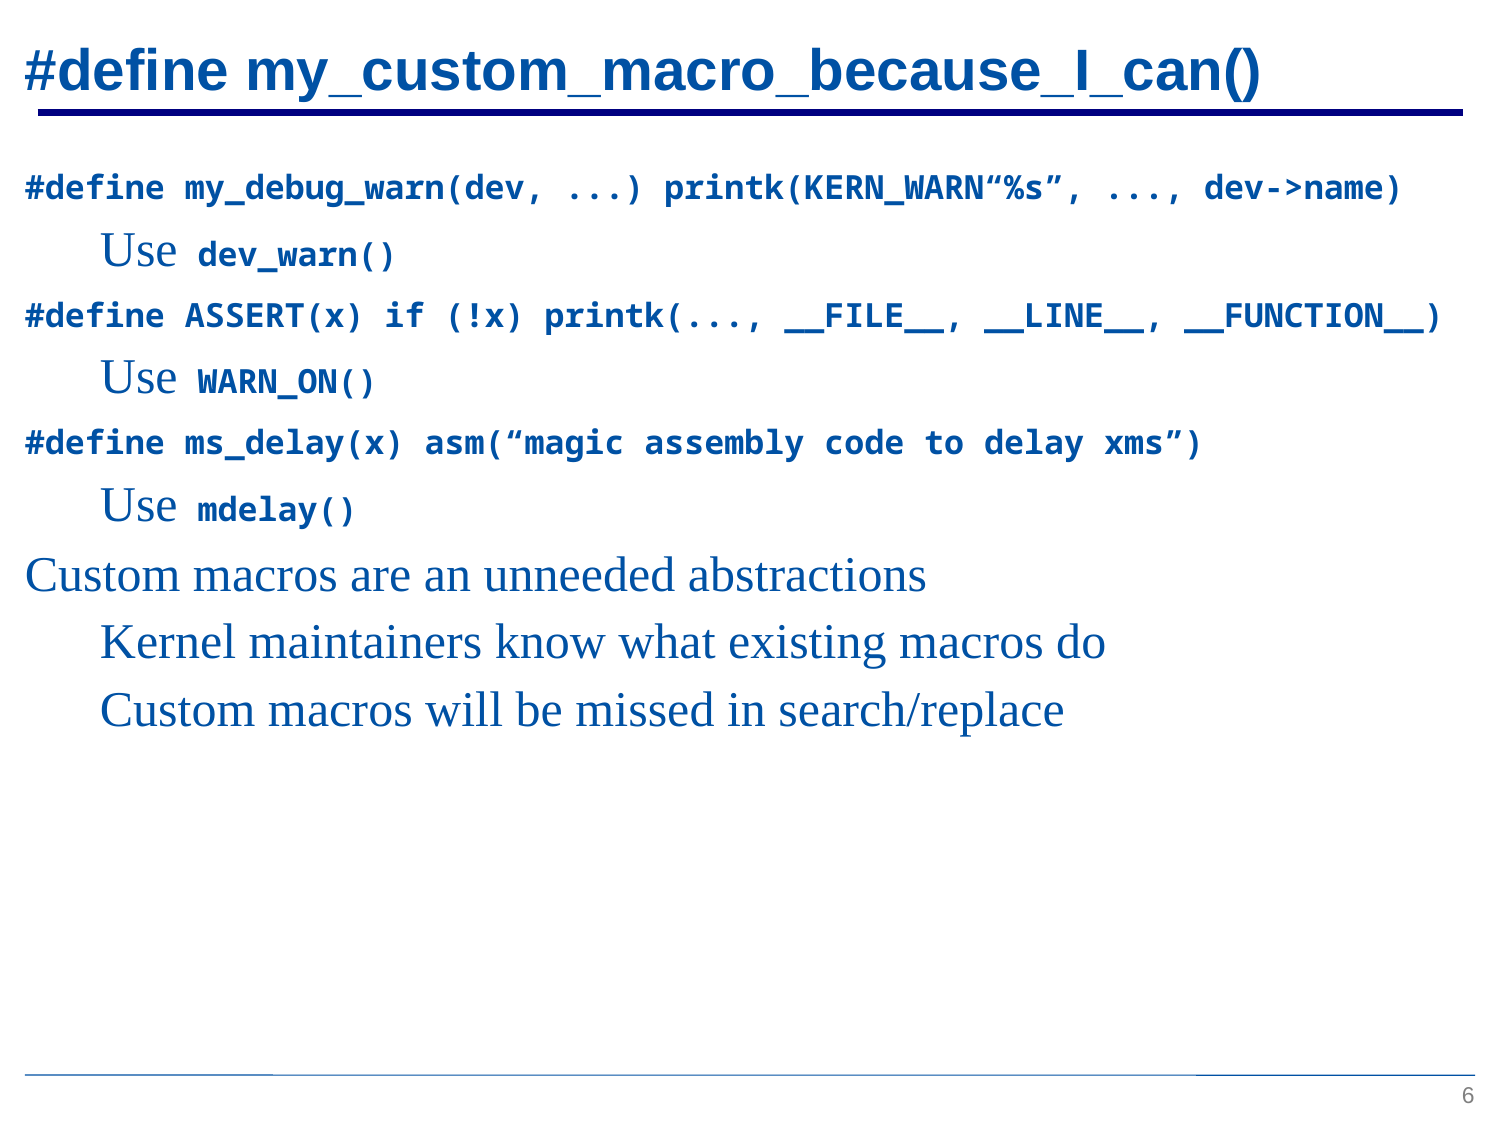

# #define my_custom_macro_because_I_can()
#define my_debug_warn(dev, ...) printk(KERN_WARN“%s”, ..., dev->name)
Use dev_warn()
#define ASSERT(x) if (!x) printk(..., __FILE__, __LINE__, __FUNCTION__)
Use WARN_ON()
#define ms_delay(x) asm(“magic assembly code to delay xms”)
Use mdelay()
Custom macros are an unneeded abstractions
Kernel maintainers know what existing macros do
Custom macros will be missed in search/replace
6